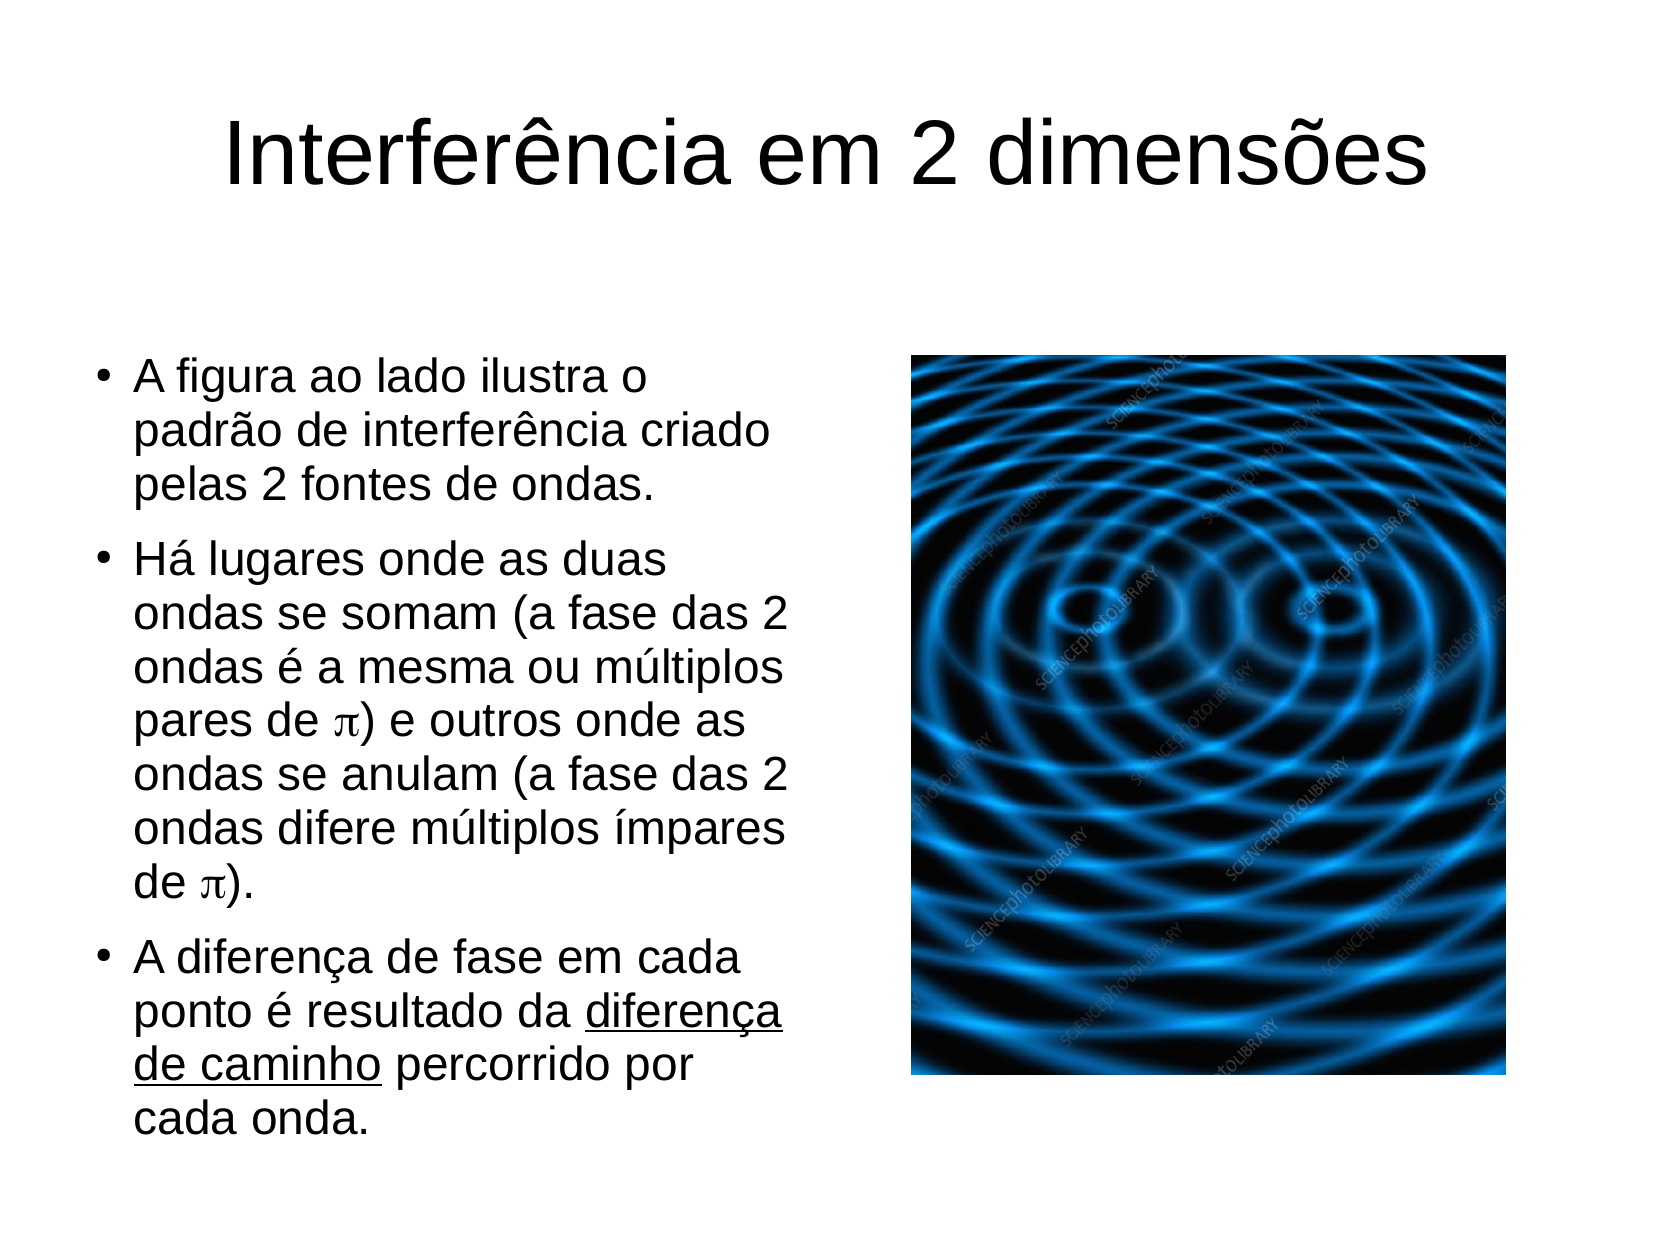

# Interferência em 2 dimensões
A figura ao lado ilustra o padrão de interferência criado pelas 2 fontes de ondas.
Há lugares onde as duas ondas se somam (a fase das 2 ondas é a mesma ou múltiplos pares de p) e outros onde as ondas se anulam (a fase das 2 ondas difere múltiplos ímpares de p).
A diferença de fase em cada ponto é resultado da diferença de caminho percorrido por cada onda.